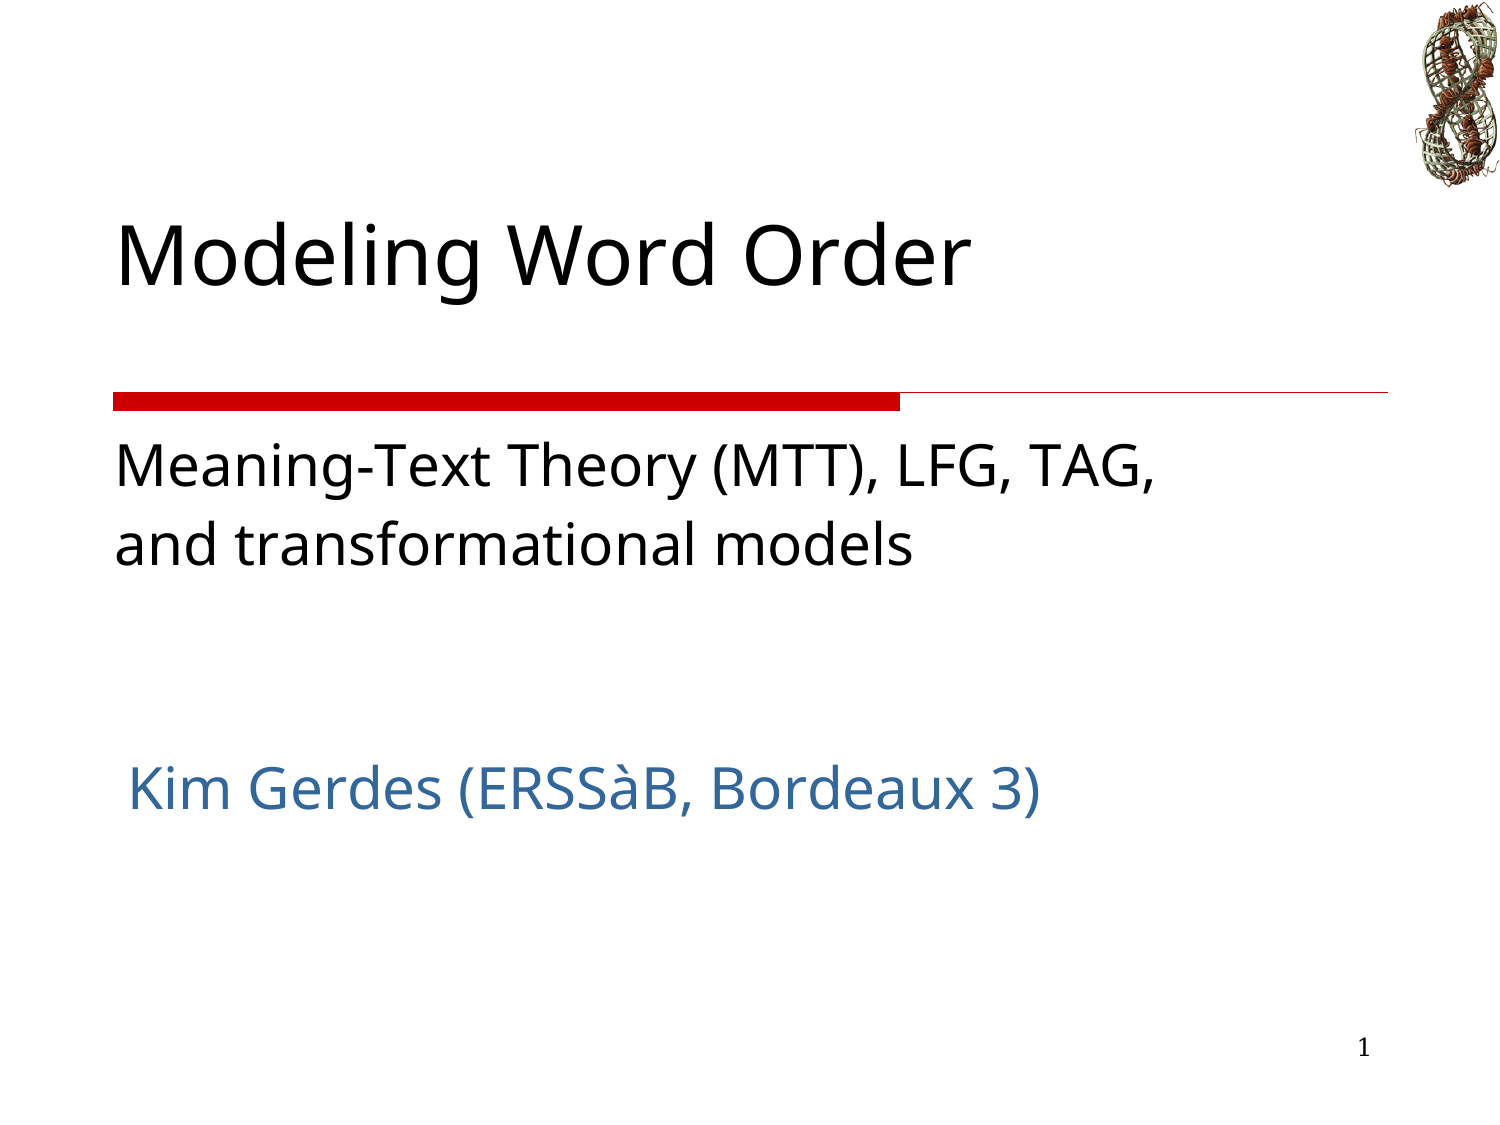

# Modeling Word Order Meaning-Text Theory (MTT), LFG, TAG, and transformational models
Kim Gerdes (ERSSàB, Bordeaux 3)
1